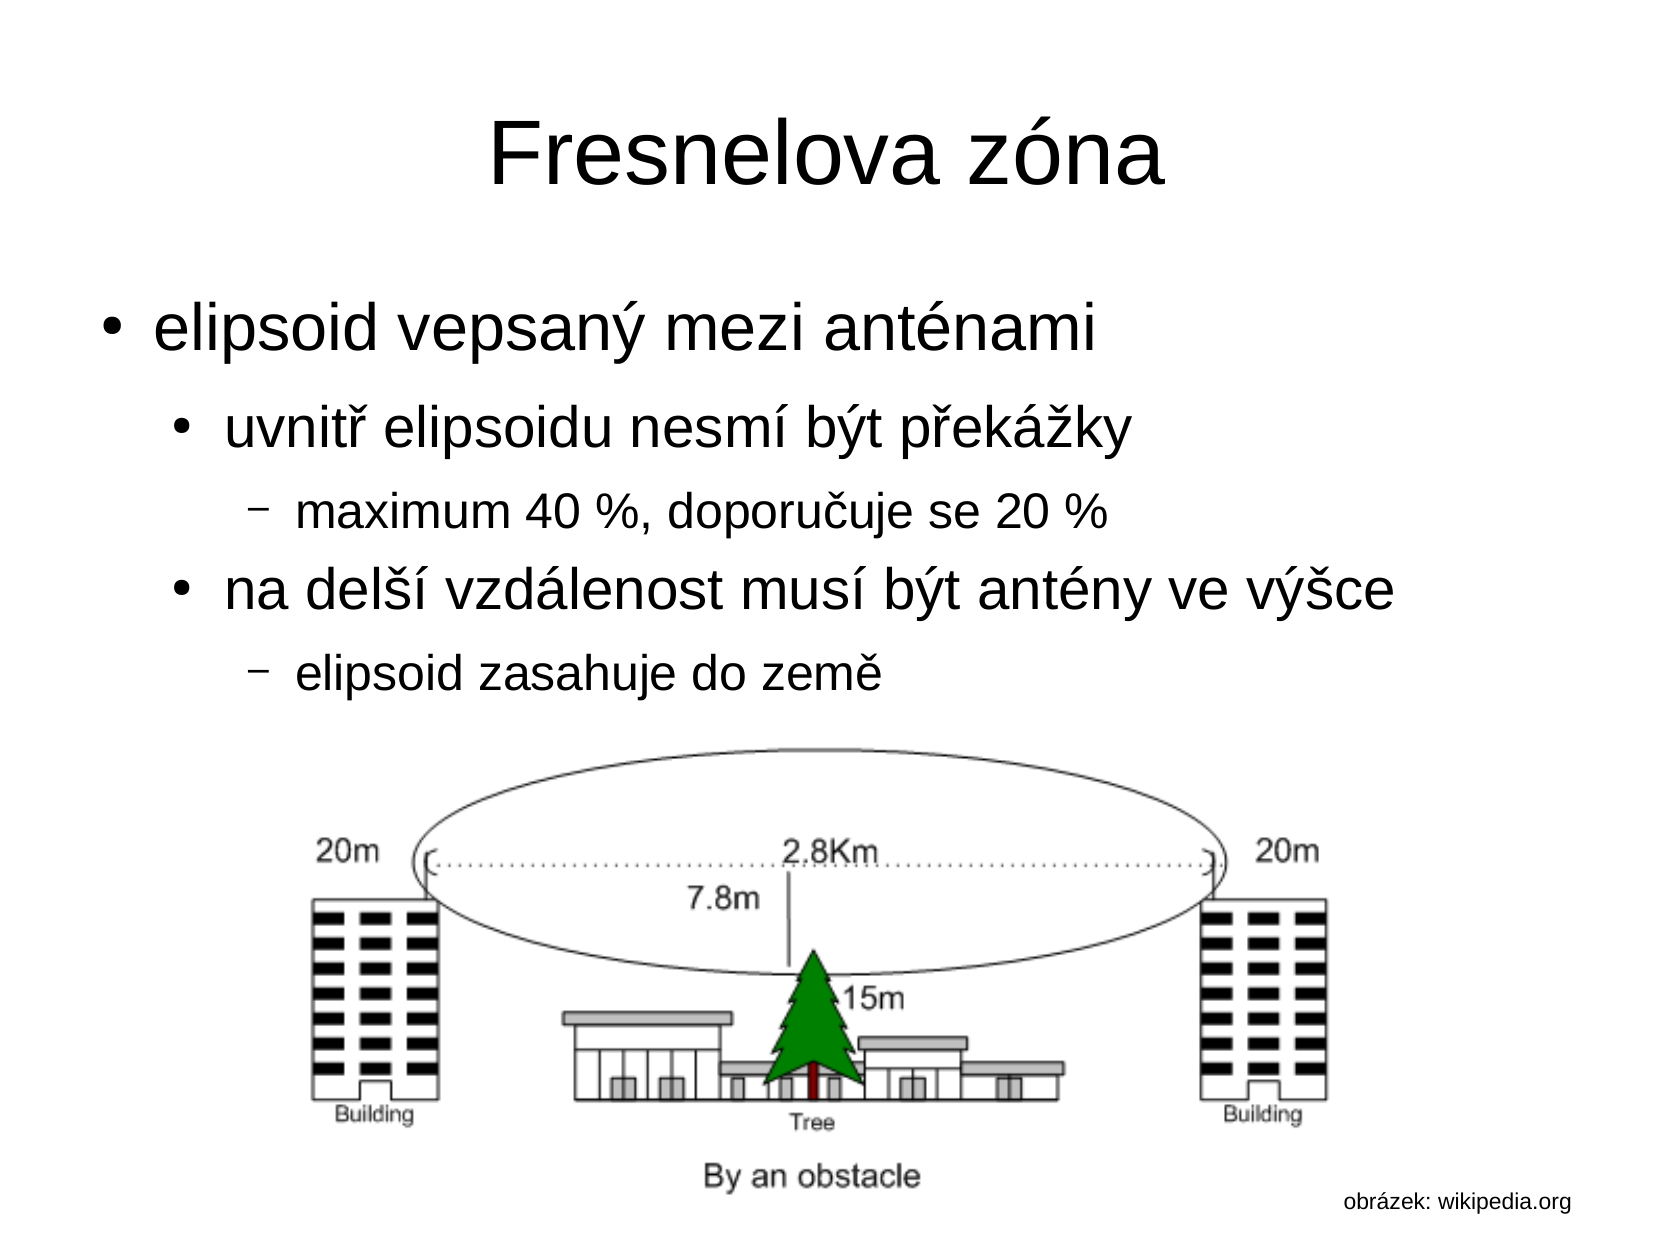

# Fresnelova zóna
elipsoid vepsaný mezi anténami
uvnitř elipsoidu nesmí být překážky
maximum 40 %, doporučuje se 20 %
na delší vzdálenost musí být antény ve výšce
elipsoid zasahuje do země
obrázek: wikipedia.org